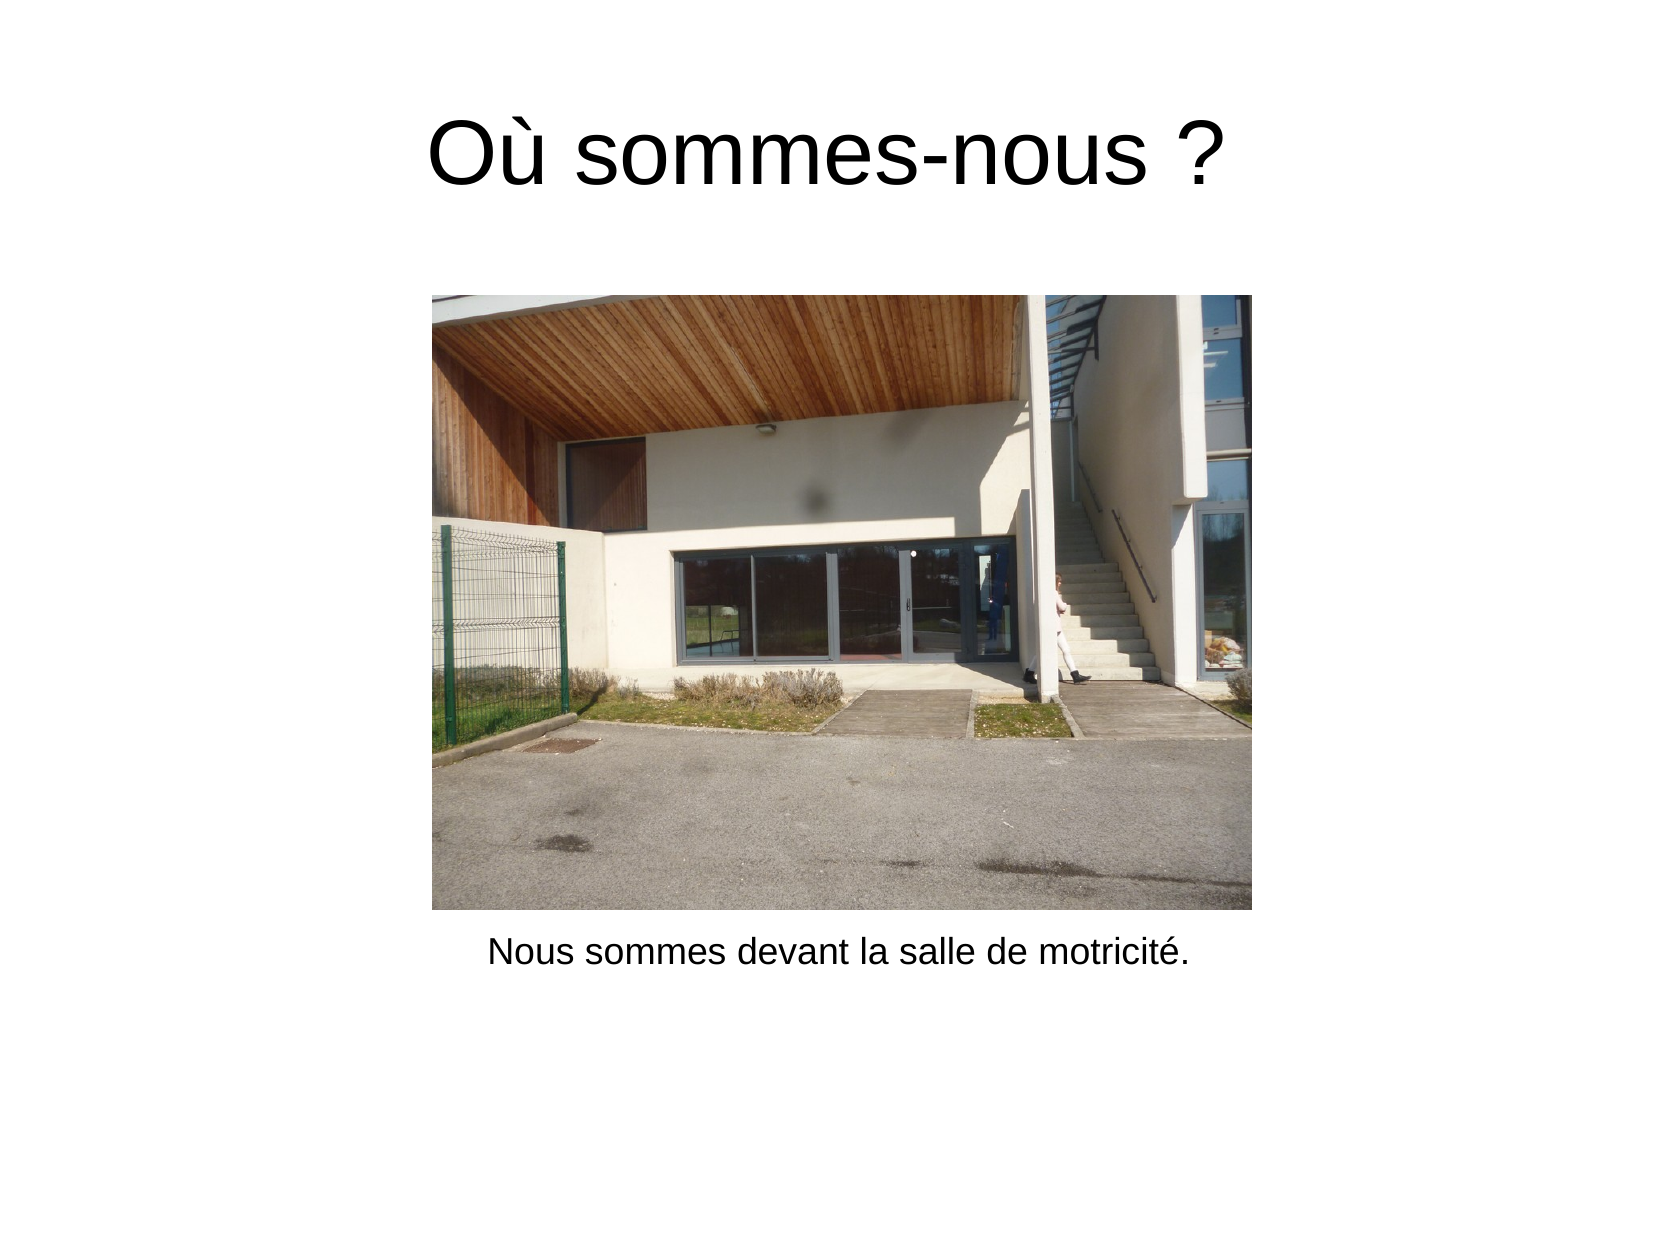

# Où sommes-nous ?
Nous sommes devant la salle de motricité.